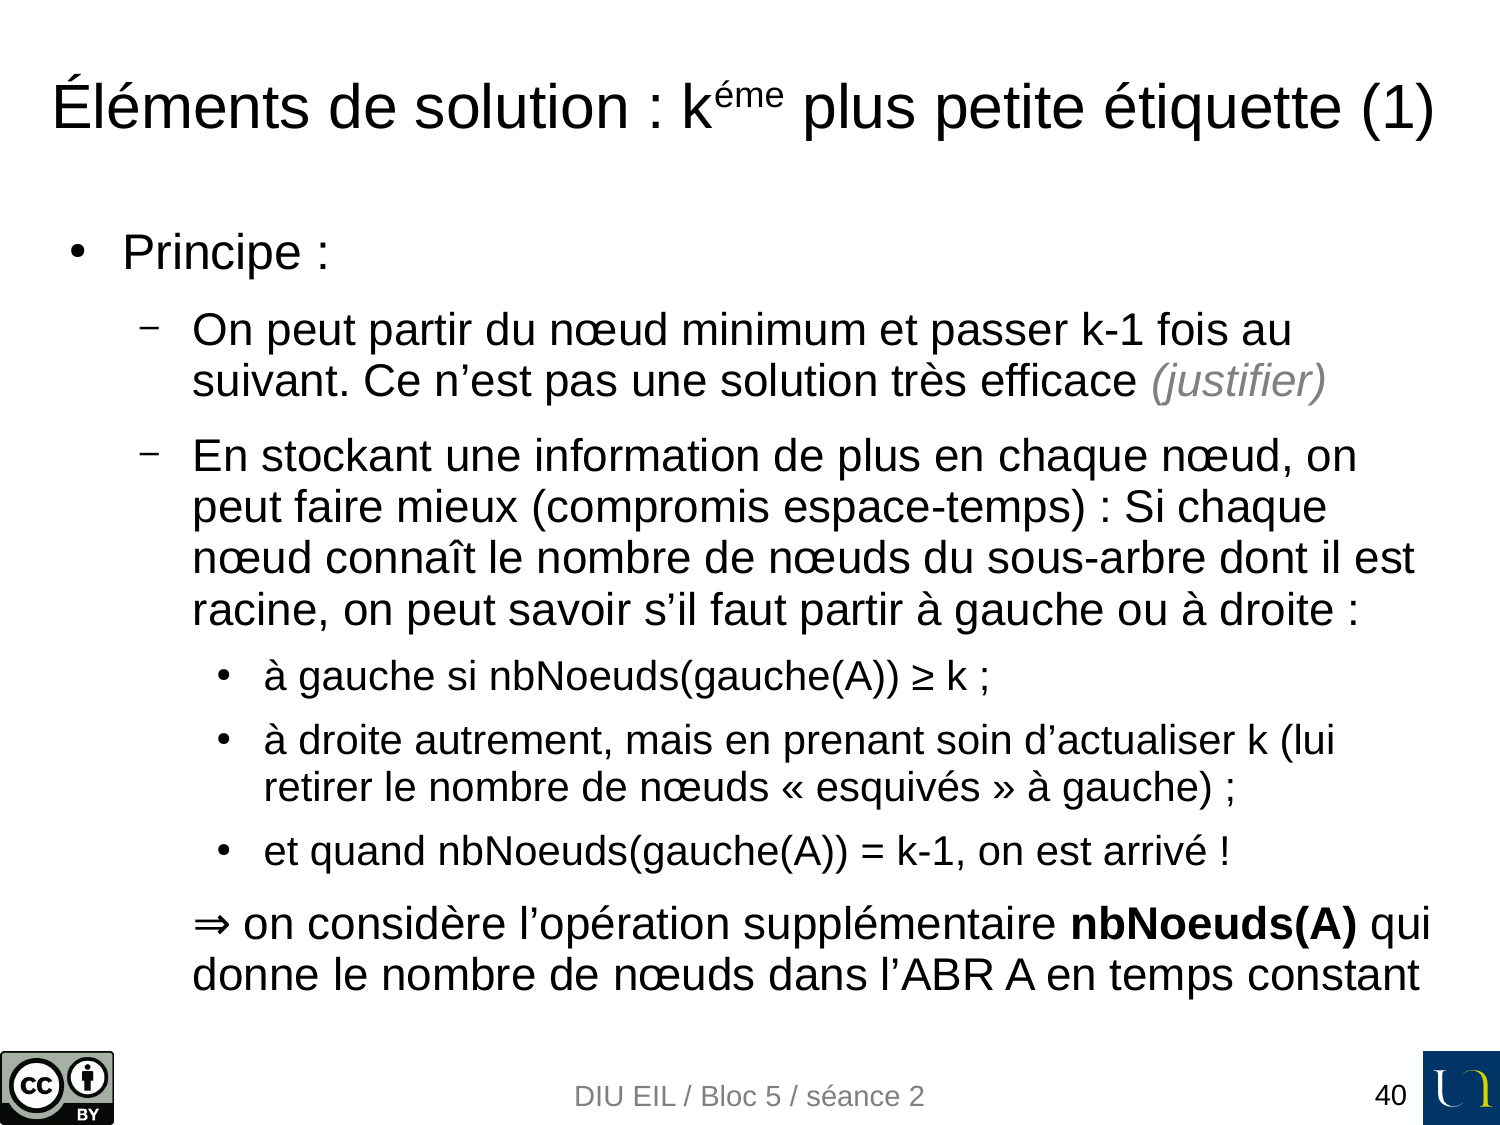

# Éléments de solution : kéme plus petite étiquette (1)
Principe :
On peut partir du nœud minimum et passer k-1 fois au suivant. Ce n’est pas une solution très efficace (justifier)
En stockant une information de plus en chaque nœud, on peut faire mieux (compromis espace-temps) : Si chaque nœud connaît le nombre de nœuds du sous-arbre dont il est racine, on peut savoir s’il faut partir à gauche ou à droite :
à gauche si nbNoeuds(gauche(A)) ≥ k ;
à droite autrement, mais en prenant soin d’actualiser k (lui retirer le nombre de nœuds « esquivés » à gauche) ;
et quand nbNoeuds(gauche(A)) = k-1, on est arrivé !
⇒ on considère l’opération supplémentaire nbNoeuds(A) qui donne le nombre de nœuds dans l’ABR A en temps constant
40